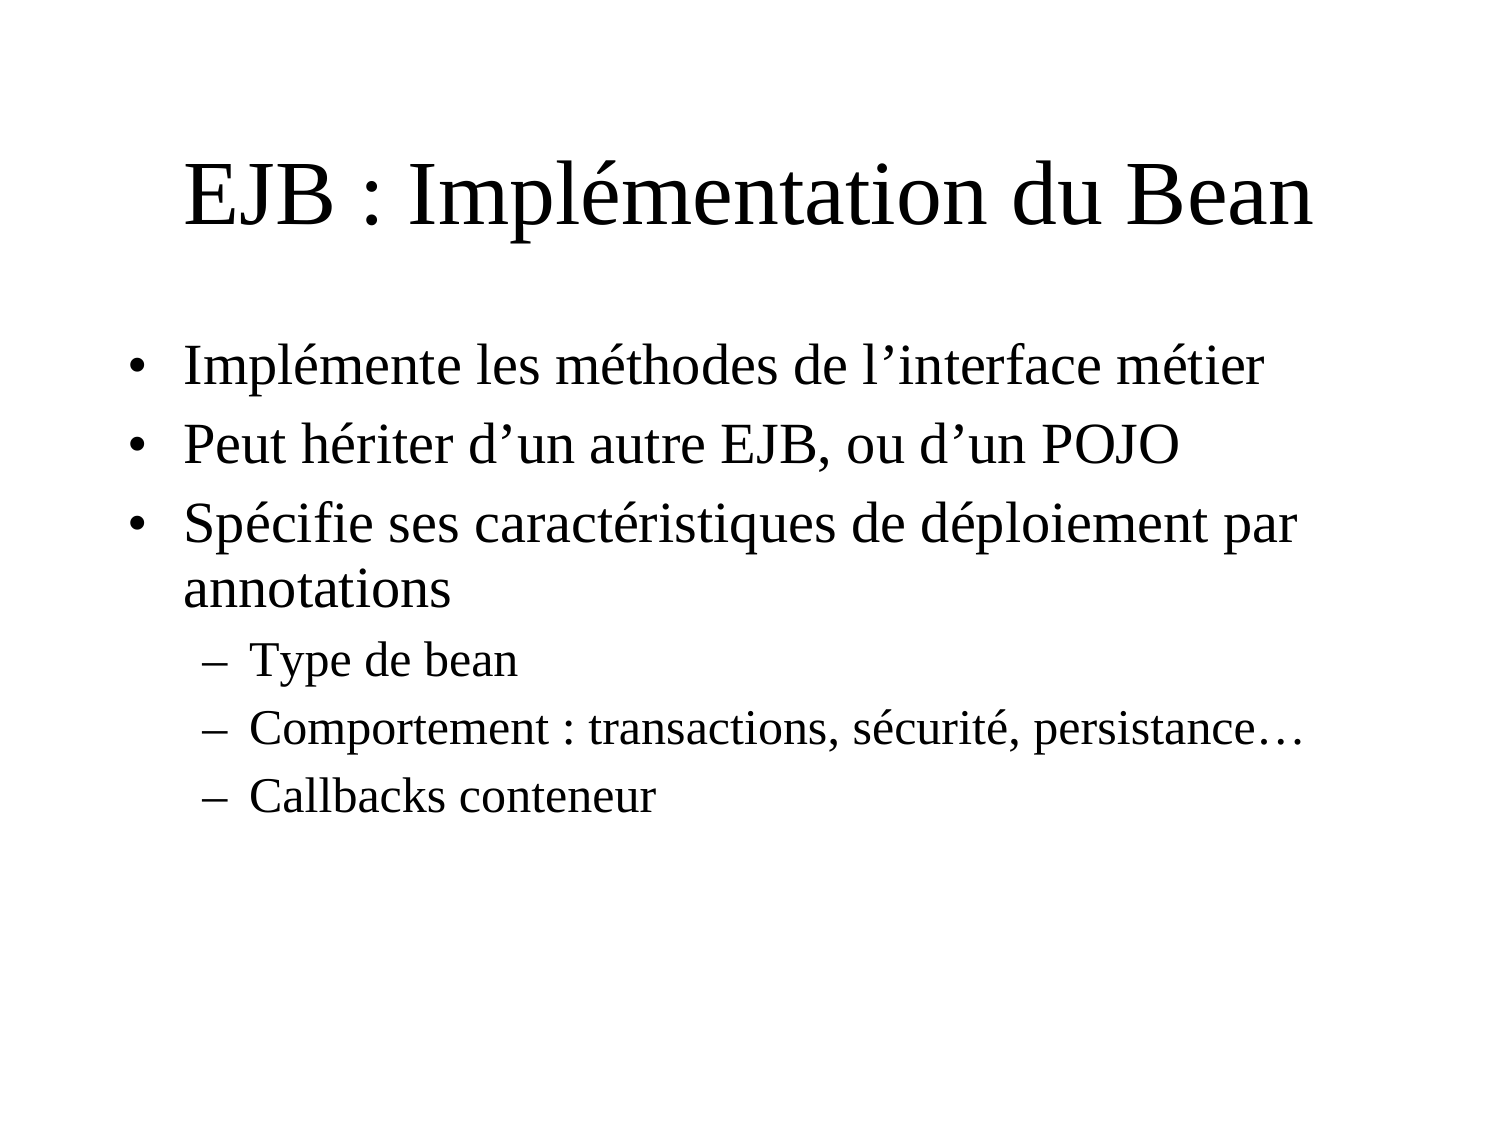

# EJB : Implémentation du Bean
Implémente les méthodes de l’interface métier
Peut hériter d’un autre EJB, ou d’un POJO
Spécifie ses caractéristiques de déploiement par annotations
Type de bean
Comportement : transactions, sécurité, persistance…
Callbacks conteneur